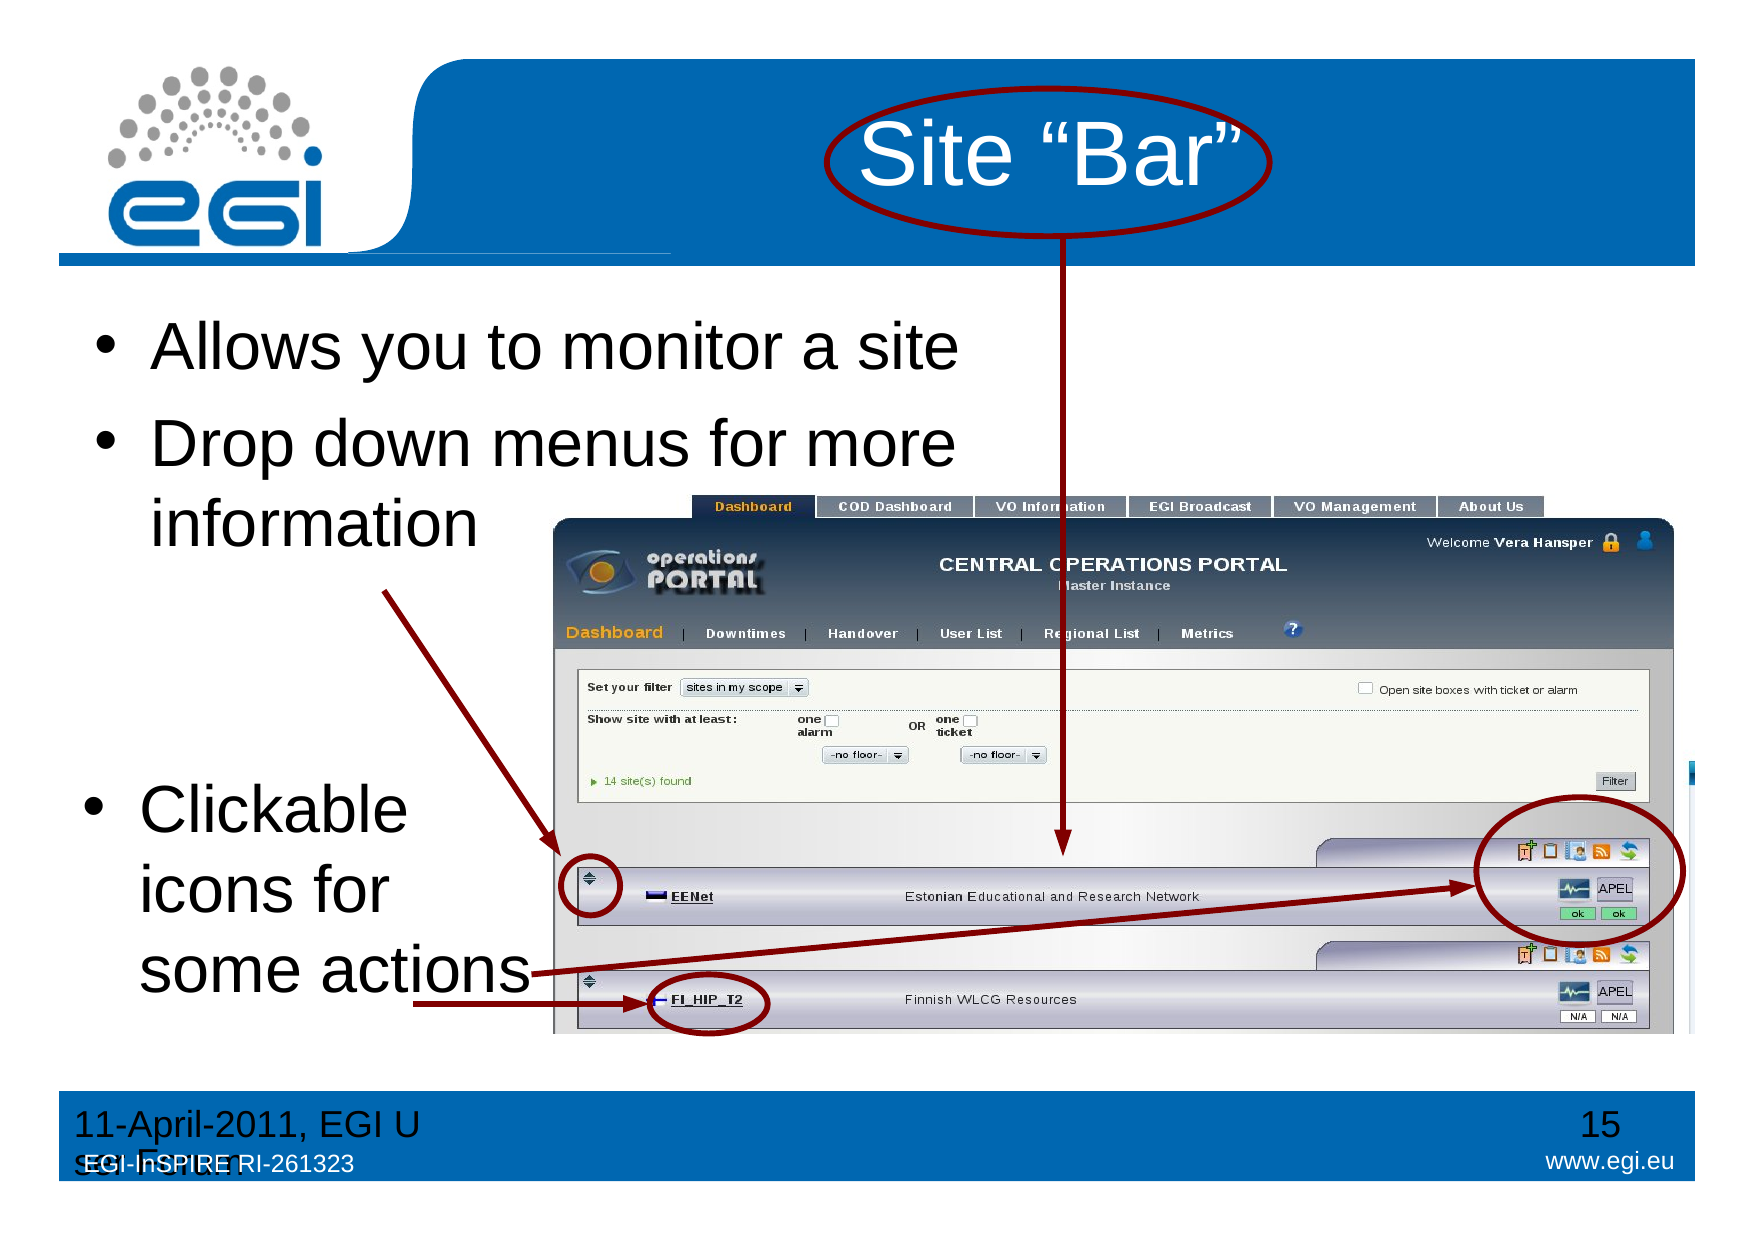

# Site “Bar”
Allows you to monitor a site
Drop down menus for more information
Clickable icons for some actions
11-April-2011, EGI User Forum
15
Training Guide